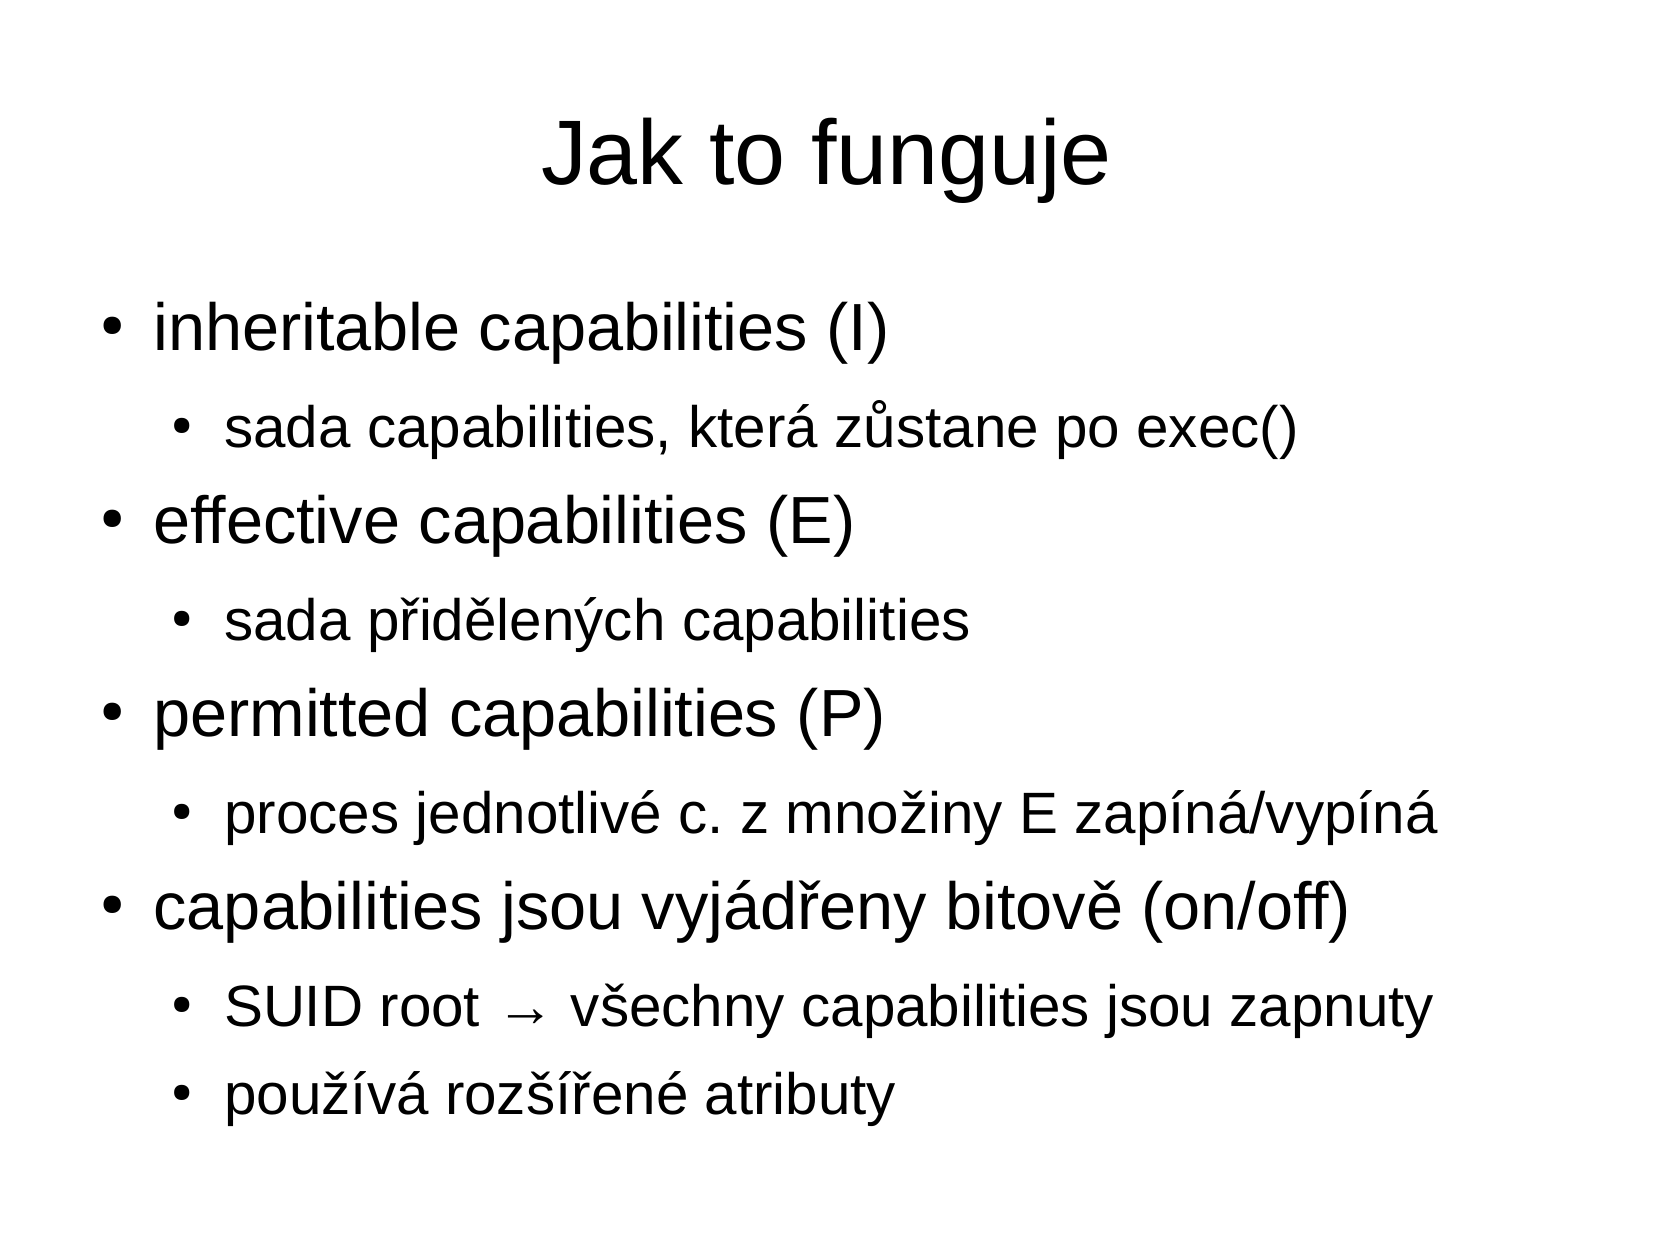

# Jak to funguje
inheritable capabilities (I)
sada capabilities, která zůstane po exec()
effective capabilities (E)
sada přidělených capabilities
permitted capabilities (P)
proces jednotlivé c. z množiny E zapíná/vypíná
capabilities jsou vyjádřeny bitově (on/off)
SUID root → všechny capabilities jsou zapnuty
používá rozšířené atributy